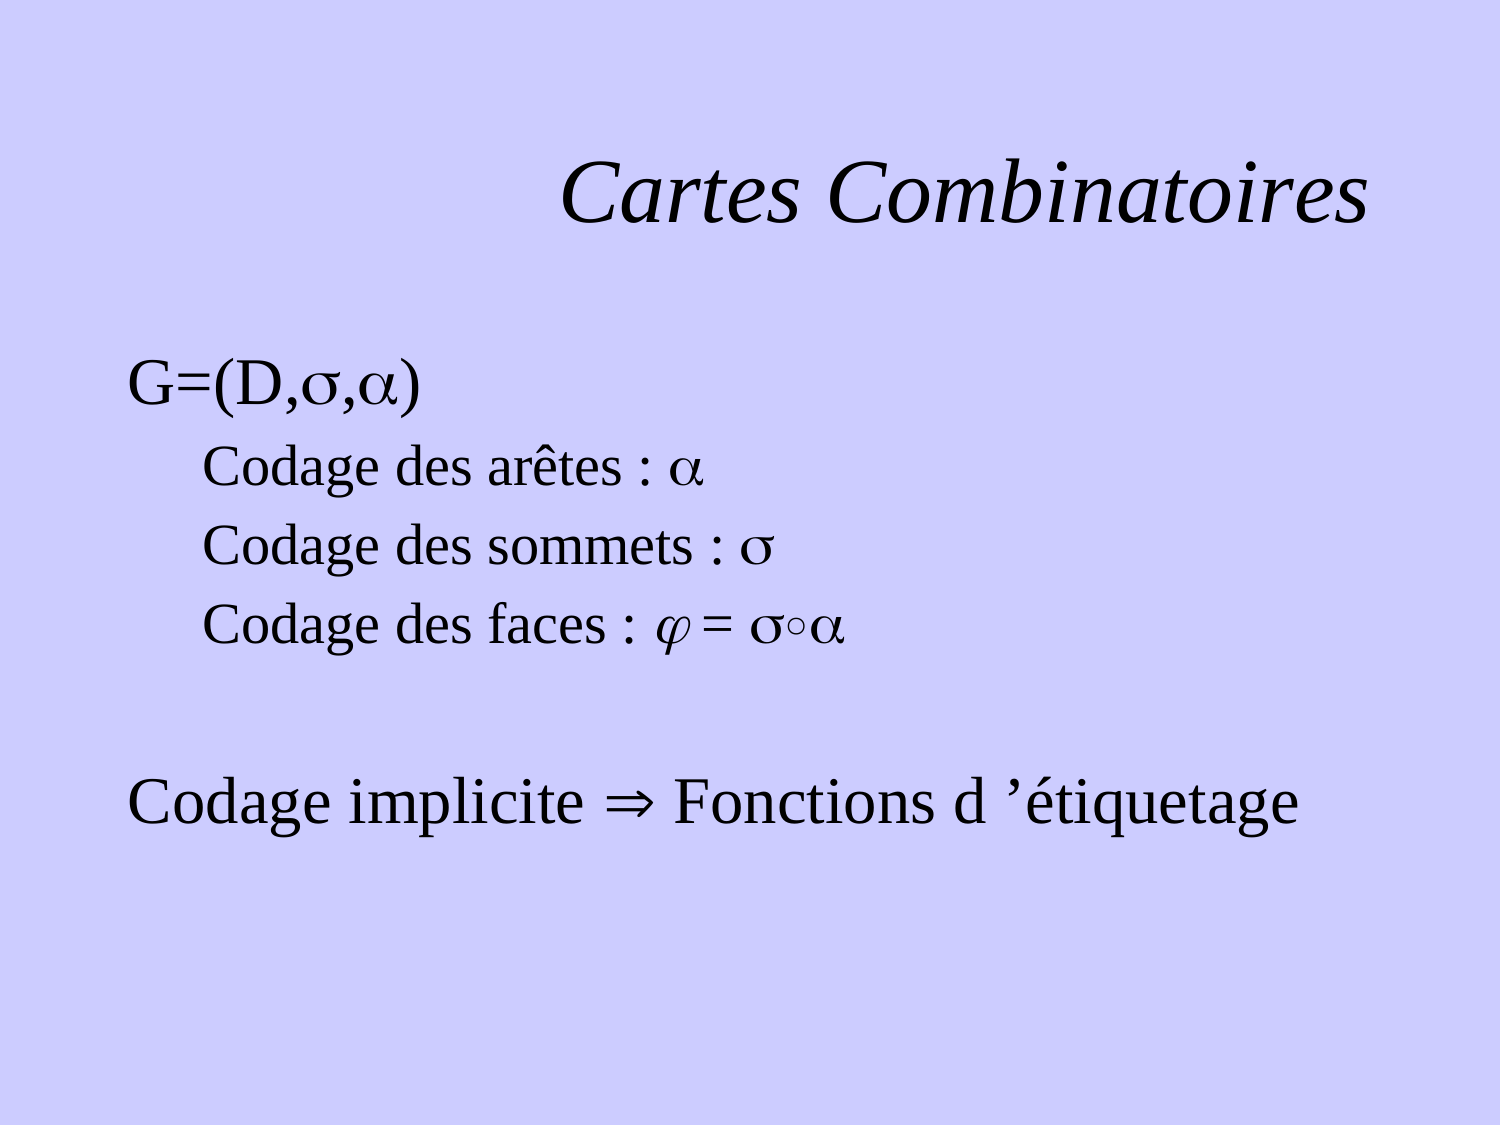

# Cartes Combinatoires
G=(D,,)
Codage des arêtes : 
Codage des sommets : 
Codage des faces :  = 
Codage implicite  Fonctions d ’étiquetage